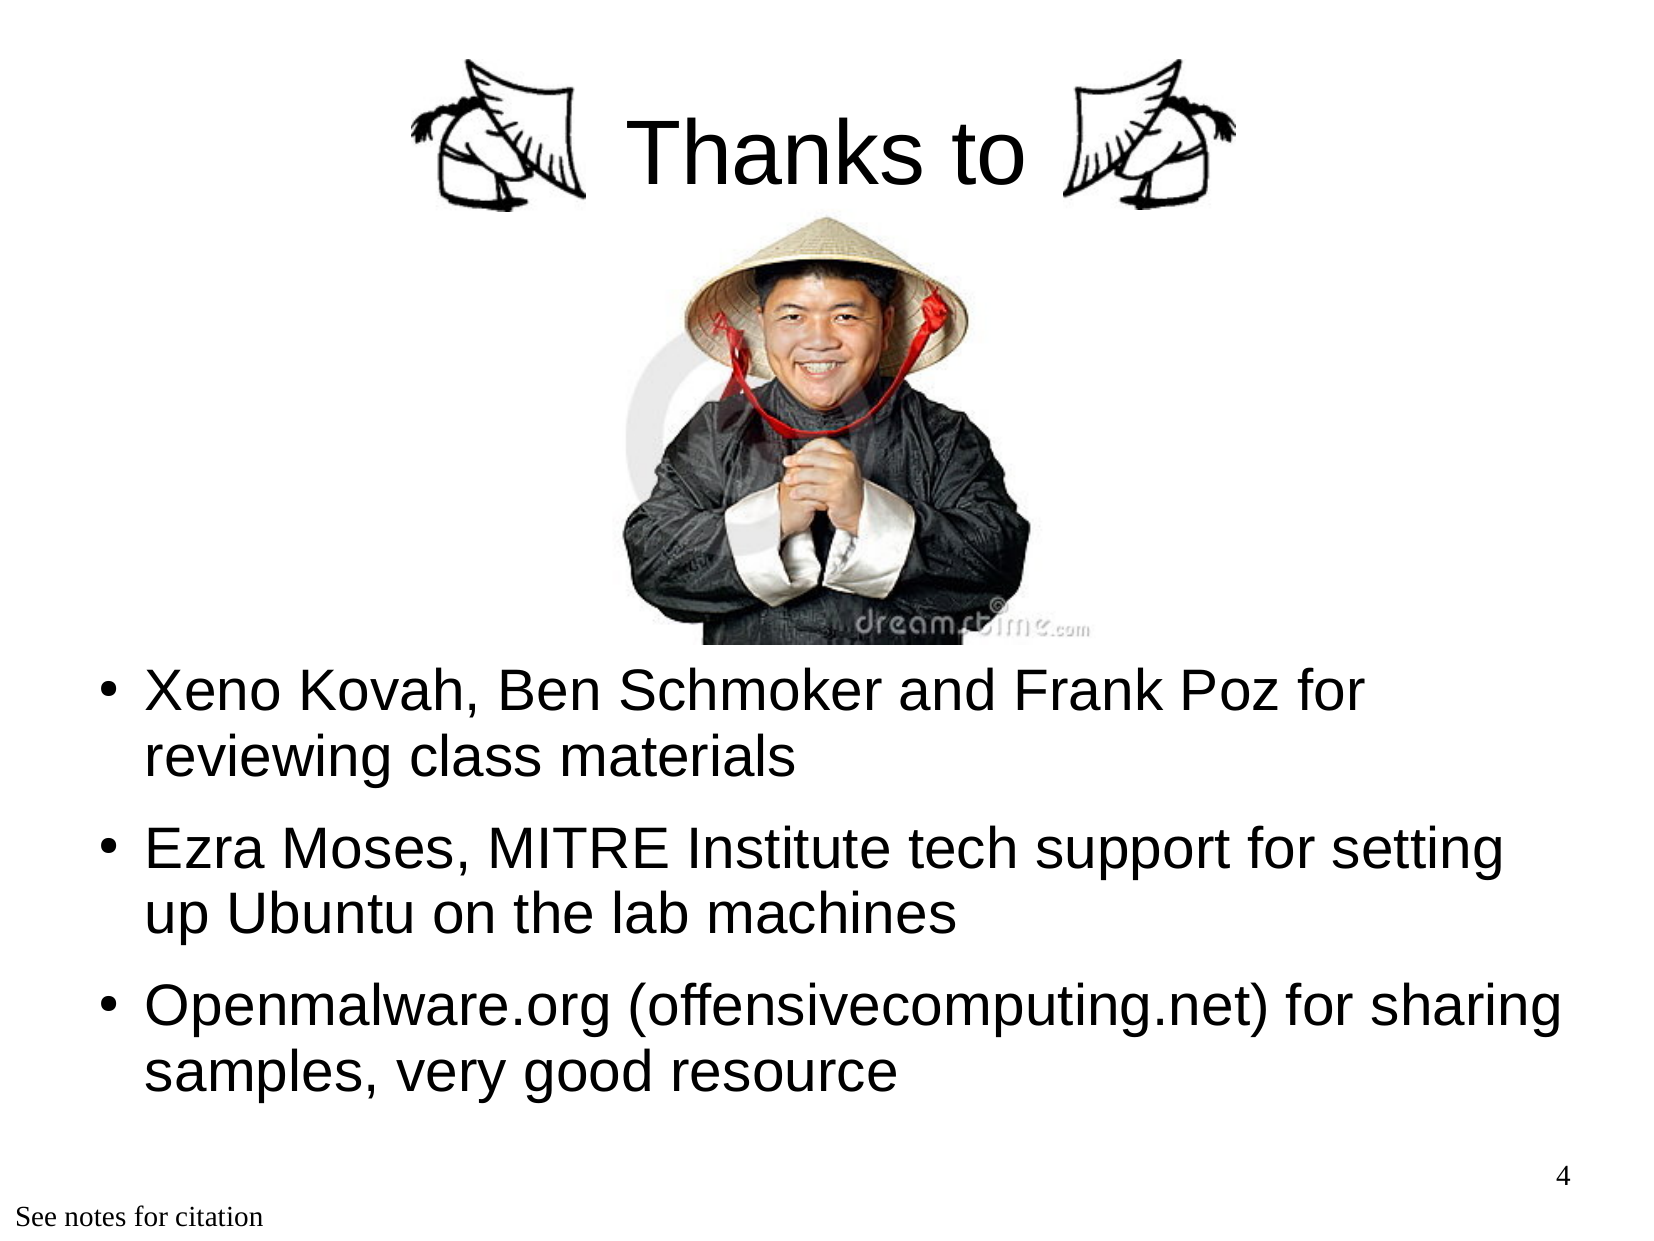

# Thanks to
Xeno Kovah, Ben Schmoker and Frank Poz for reviewing class materials
Ezra Moses, MITRE Institute tech support for setting up Ubuntu on the lab machines
Openmalware.org (offensivecomputing.net) for sharing samples, very good resource
4
See notes for citation